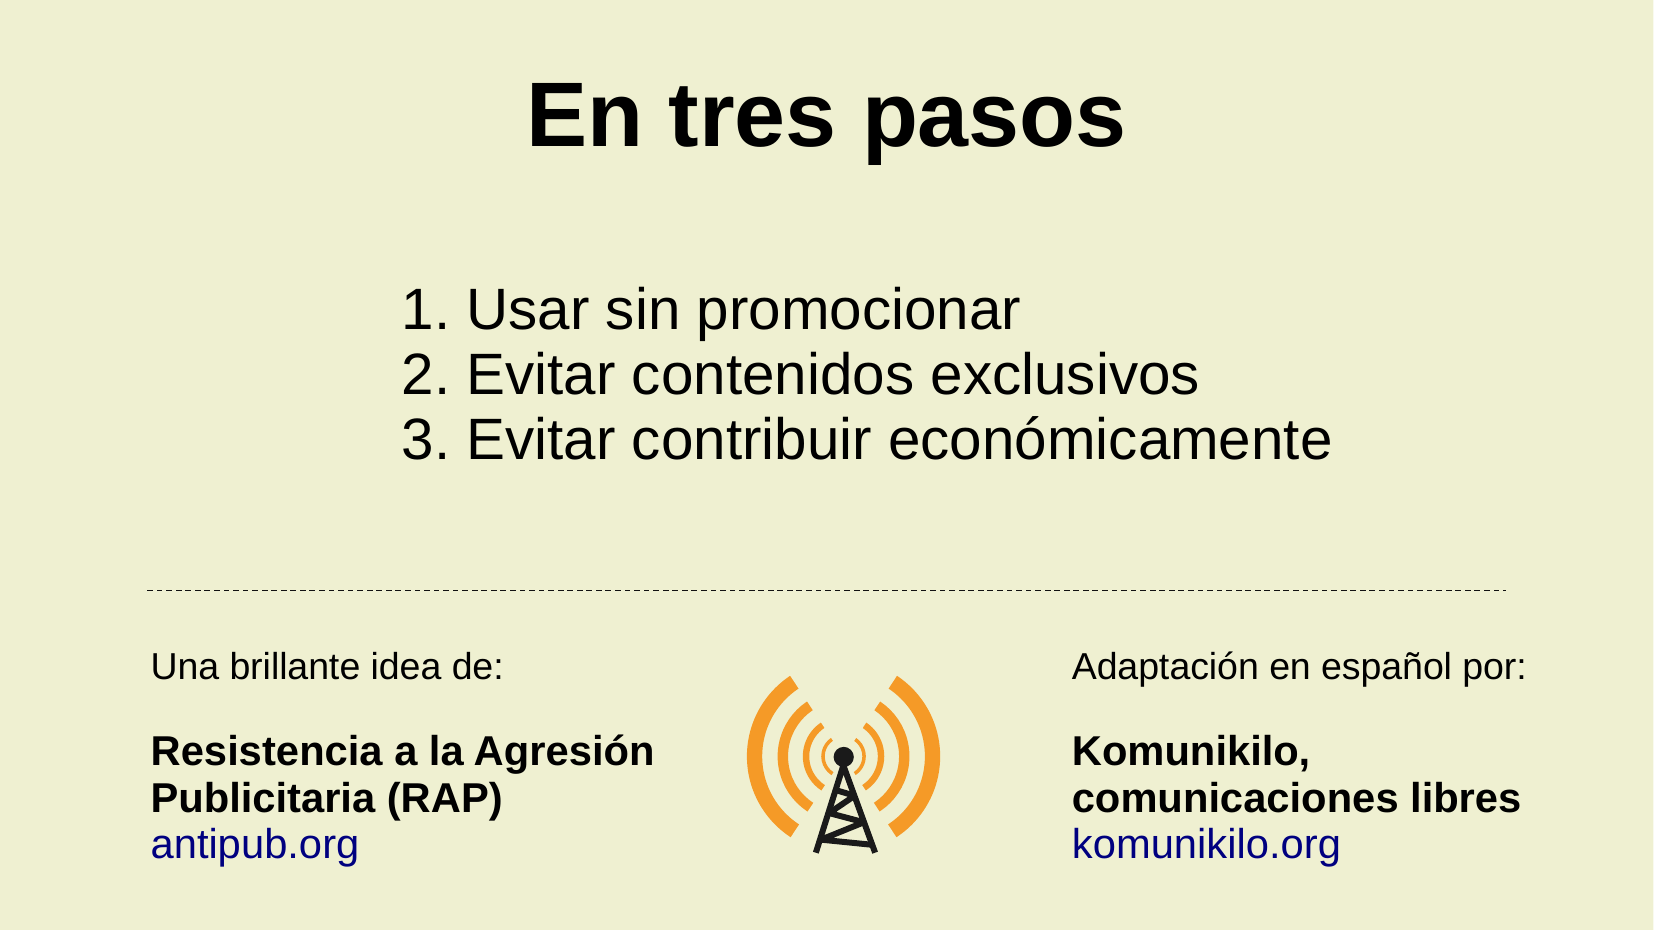

# En tres pasos
1. Usar sin promocionar
2. Evitar contenidos exclusivos
3. Evitar contribuir económicamente
Una brillante idea de:
Adaptación en español por:
Resistencia a la Agresión Publicitaria (RAP)
antipub.org
Komunikilo, comunicaciones libres
komunikilo.org